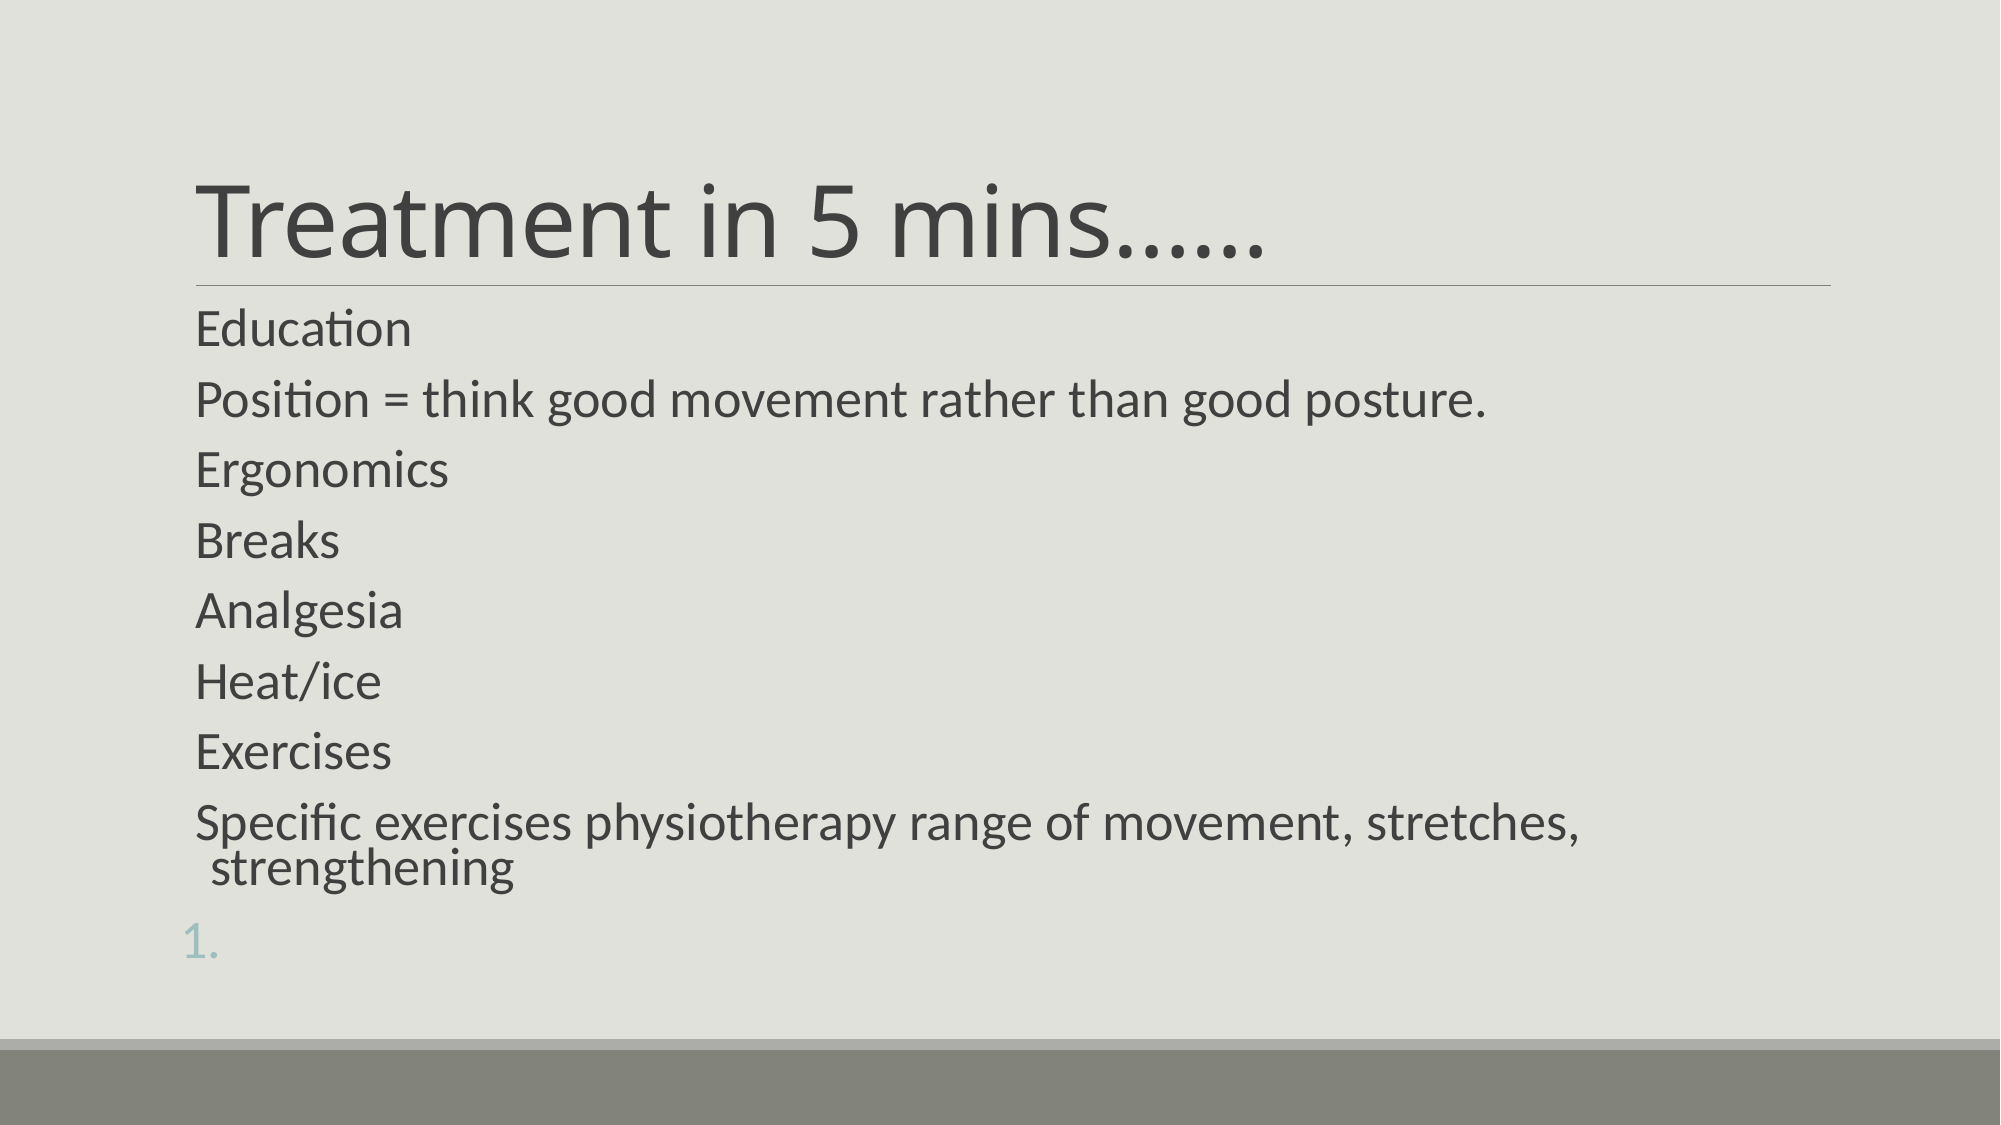

# Treatment in 5 mins……
Education
Position = think good movement rather than good posture.
Ergonomics
Breaks
Analgesia
Heat/ice
Exercises
Specific exercises physiotherapy range of movement, stretches, strengthening